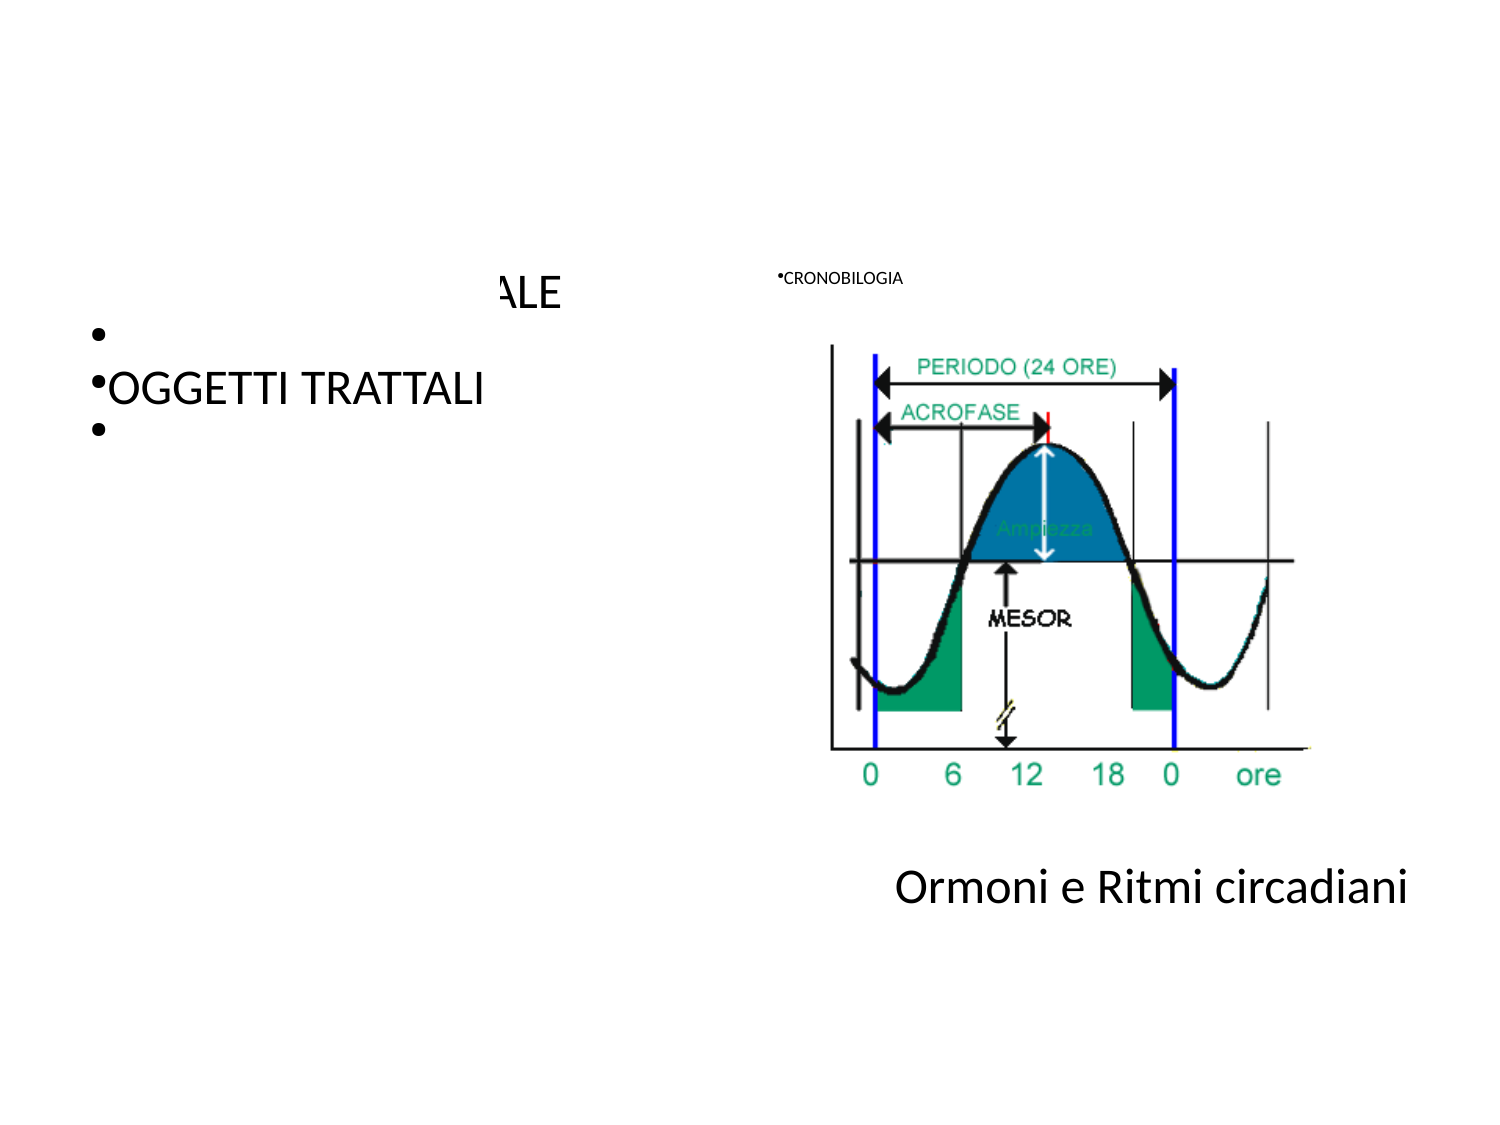

Ormoni e Ritmi circadiani
Ormoni e Ritmi circadiani
Ormoni e Ritmi circadiani
#
GEOMETRIA FRATTALE
OGGETTI TRATTALI
CRONOBILOGIA
Ormoni e Ritmi circadiani
Le concentrazioni plasmatiche dei principali ormoni del corpo umano seguono un andamento sinusoidale, caratterizzato dall'alternarsi di:
Fase crescente
Picco massimo (acrofase)
Fase decrescente
Picco minimo
Tratto da https://www.my-personaltrainer.it/fisiologia/ormoni/cronobiologia.html
Le concentrazioni plasmatiche dei principali ormoni del corpo umano seguono un andamento sinusoidale, caratterizzato dall'alternarsi di:
Fase crescente
Picco massimo (acrofase)
Fase decrescente
Picco minimo
Tratto da https://www.my-personaltrainer.it/fisiologia/ormoni/cronobiologia.html
Le concentrazioni plasmatiche dei principali ormoni del corpo umano seguono un andamento sinusoidale, caratterizzato dall'alternarsi di:
Fase crescente
Picco massimo (acrofase)
Fase decrescente
Picco minimo
Tratto da https://www.my-personaltrainer.it/fisiologia/ormoni/cronobiologia.html